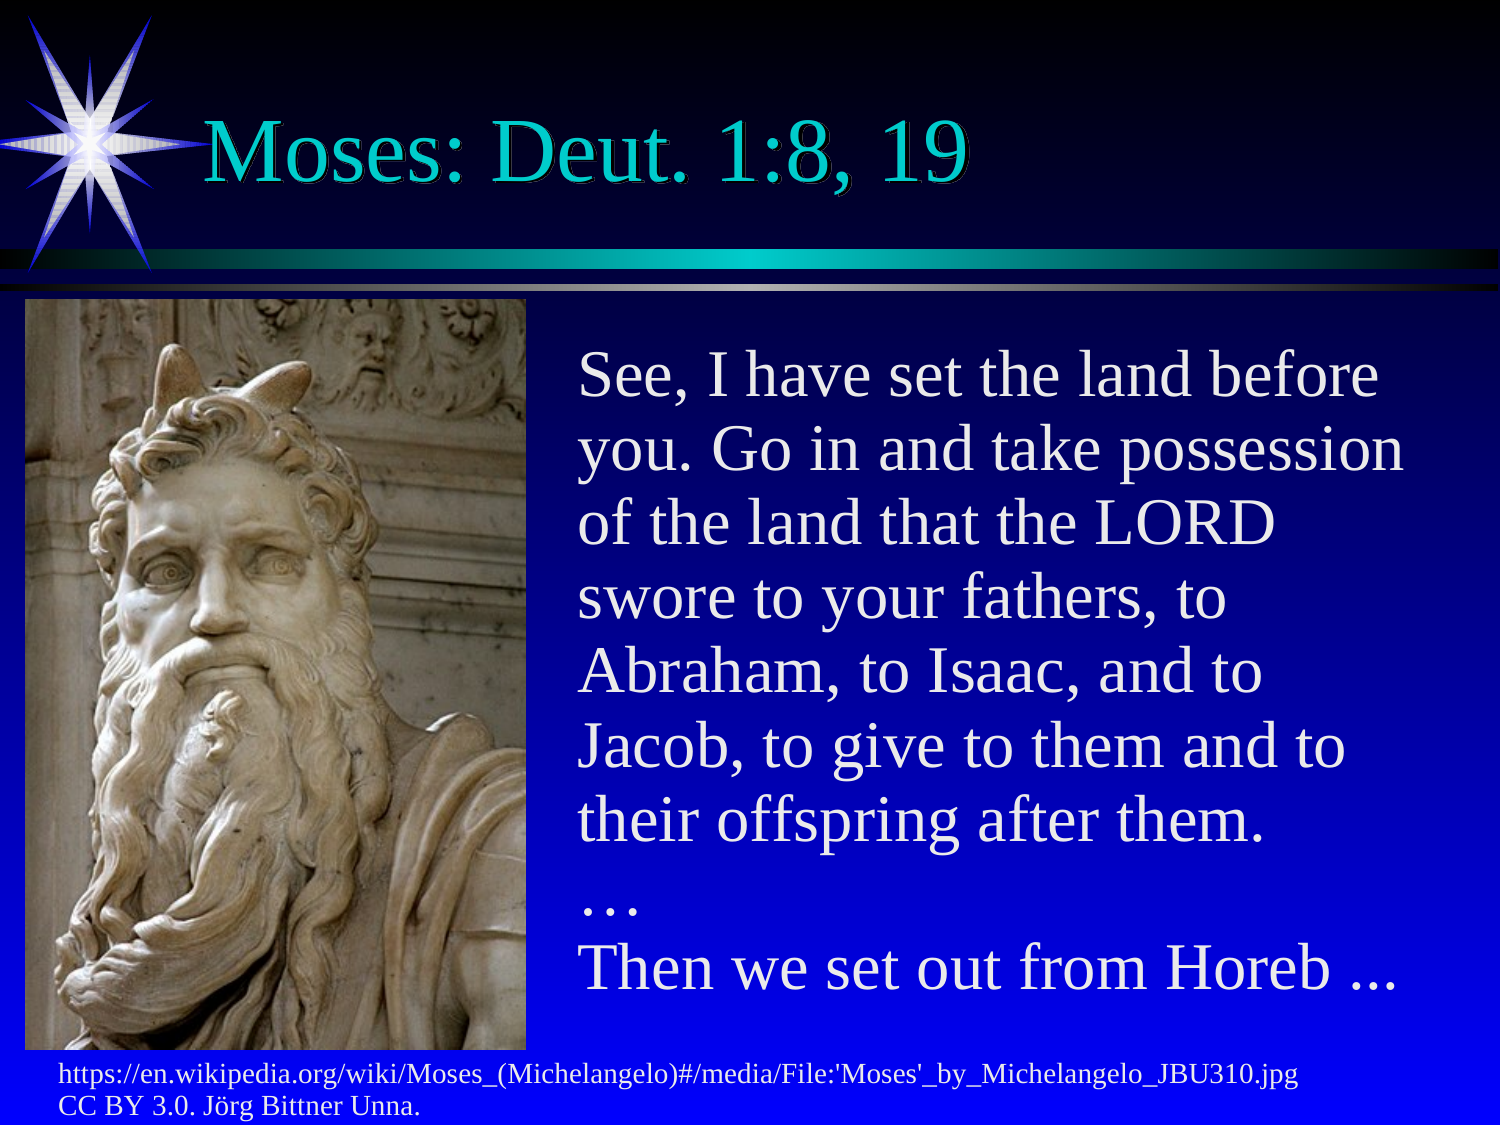

# Moses: Deut. 1:8, 19
See, I have set the land before you. Go in and take possession of the land that the LORD swore to your fathers, to Abraham, to Isaac, and to Jacob, to give to them and to their offspring after them.
…
Then we set out from Horeb ...
https://en.wikipedia.org/wiki/Moses_(Michelangelo)#/media/File:'Moses'_by_Michelangelo_JBU310.jpg
CC BY 3.0. Jörg Bittner Unna.